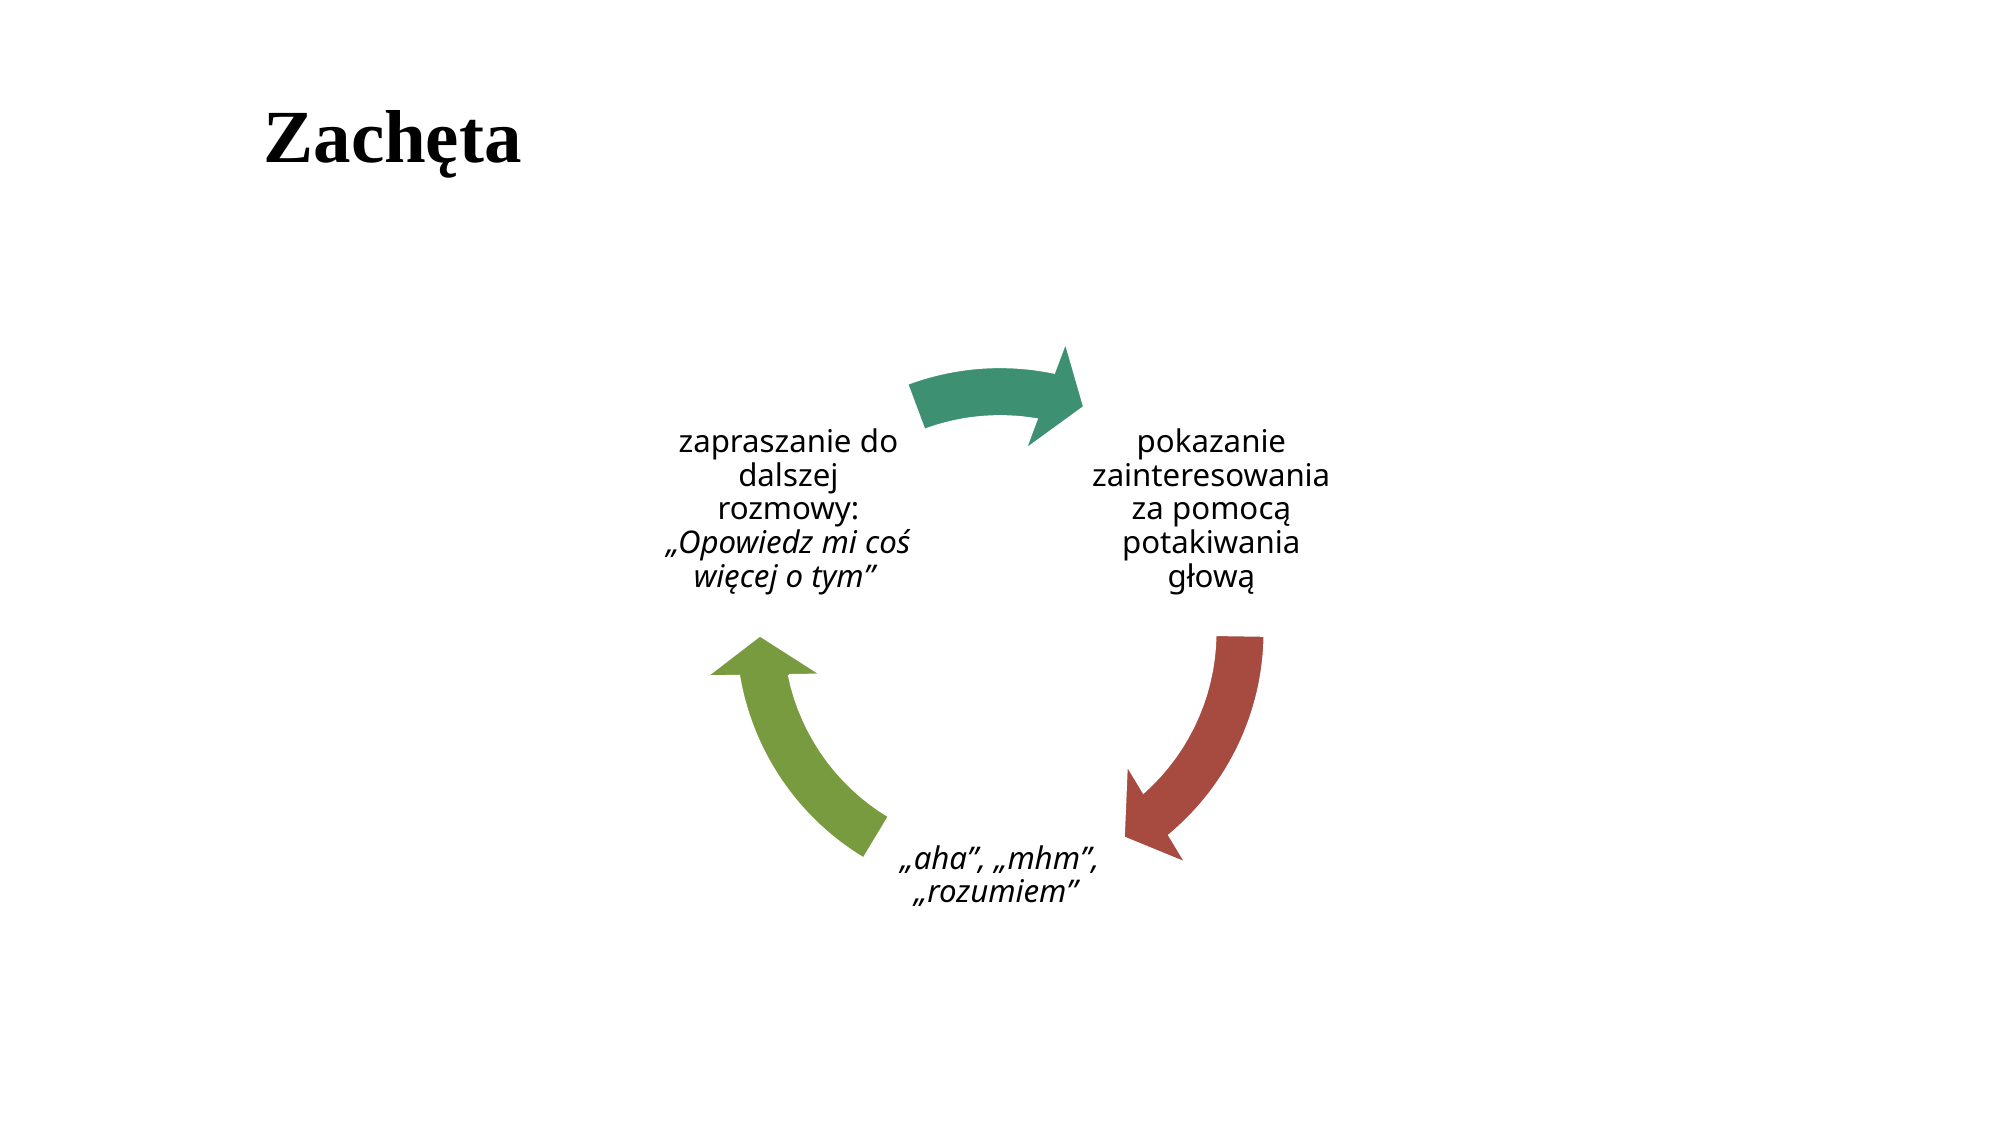

# Zachęta
zapraszanie do dalszej rozmowy: „Opowiedz mi coś więcej o tym”
pokazanie zainteresowania za pomocą potakiwania głową
„aha”, „mhm”, „rozumiem”